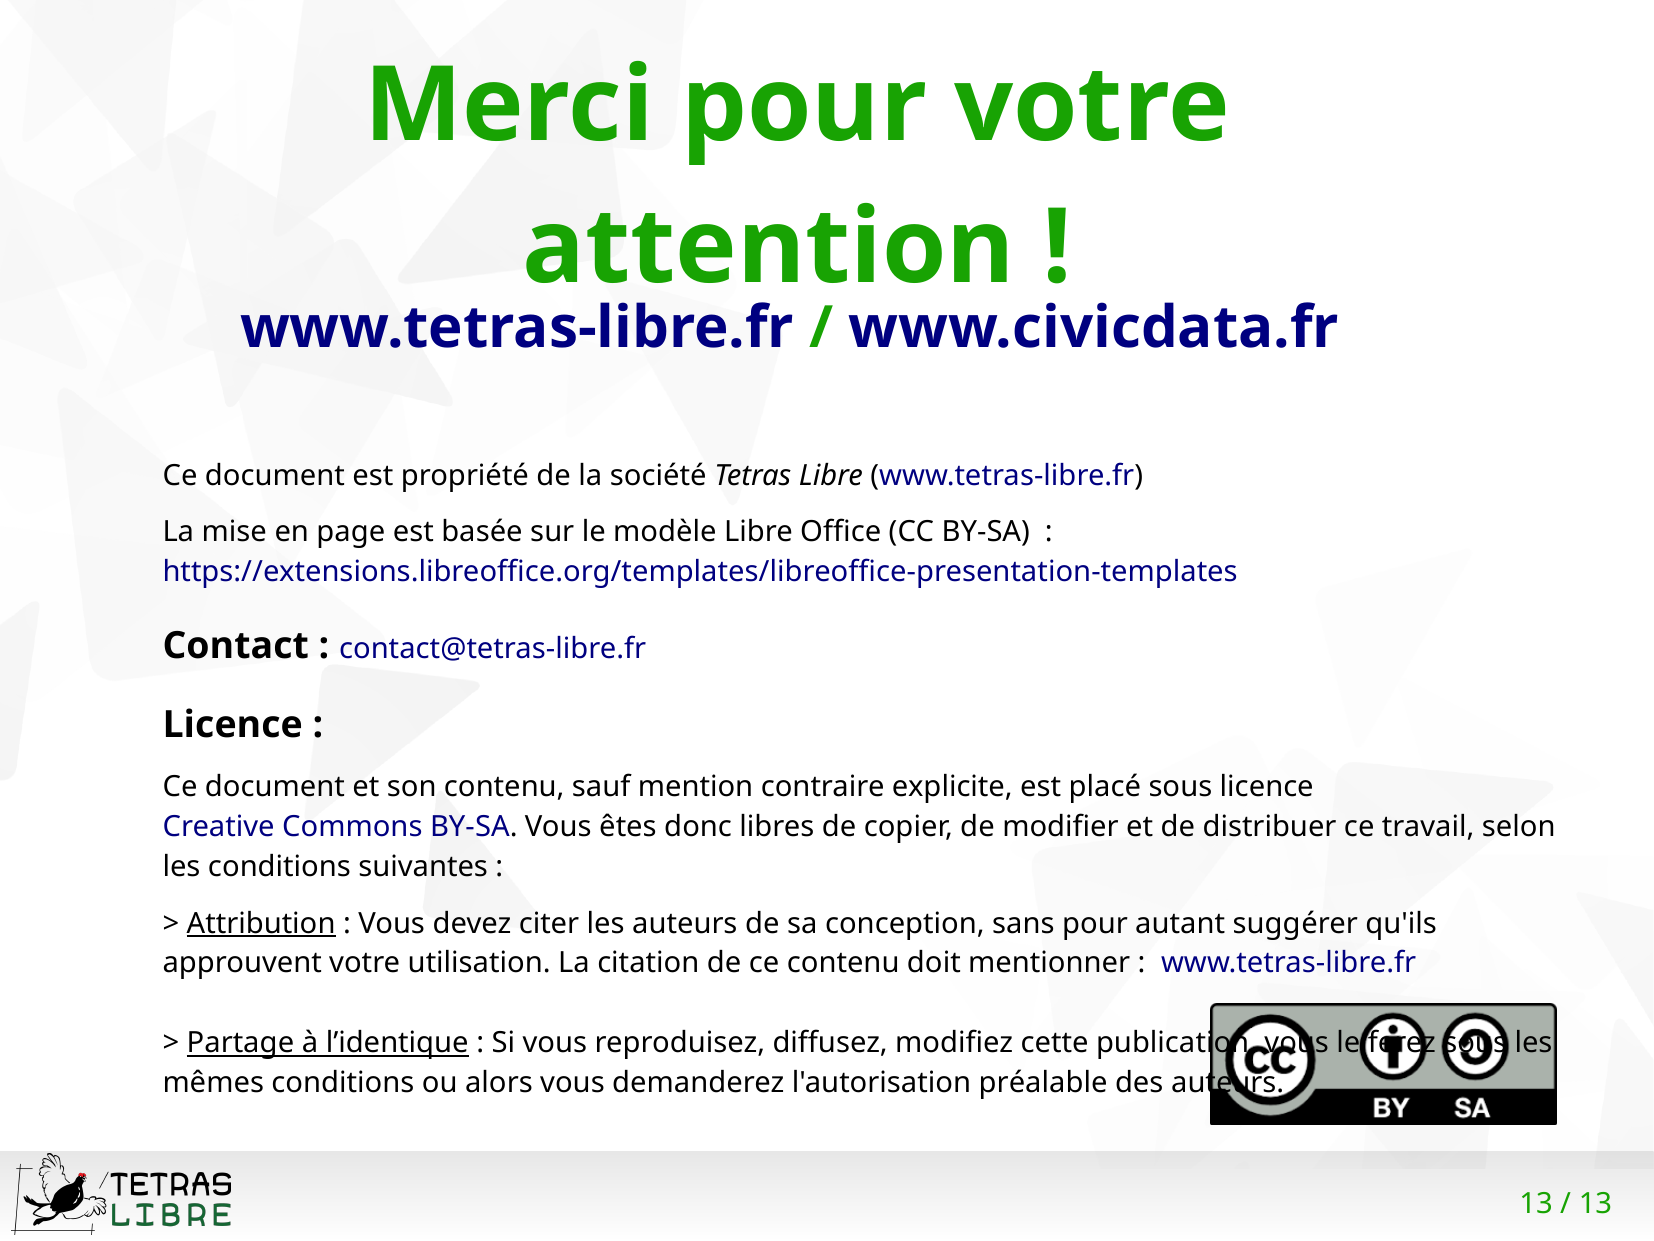

# Merci pour votre attention !
www.tetras-libre.fr / www.civicdata.fr